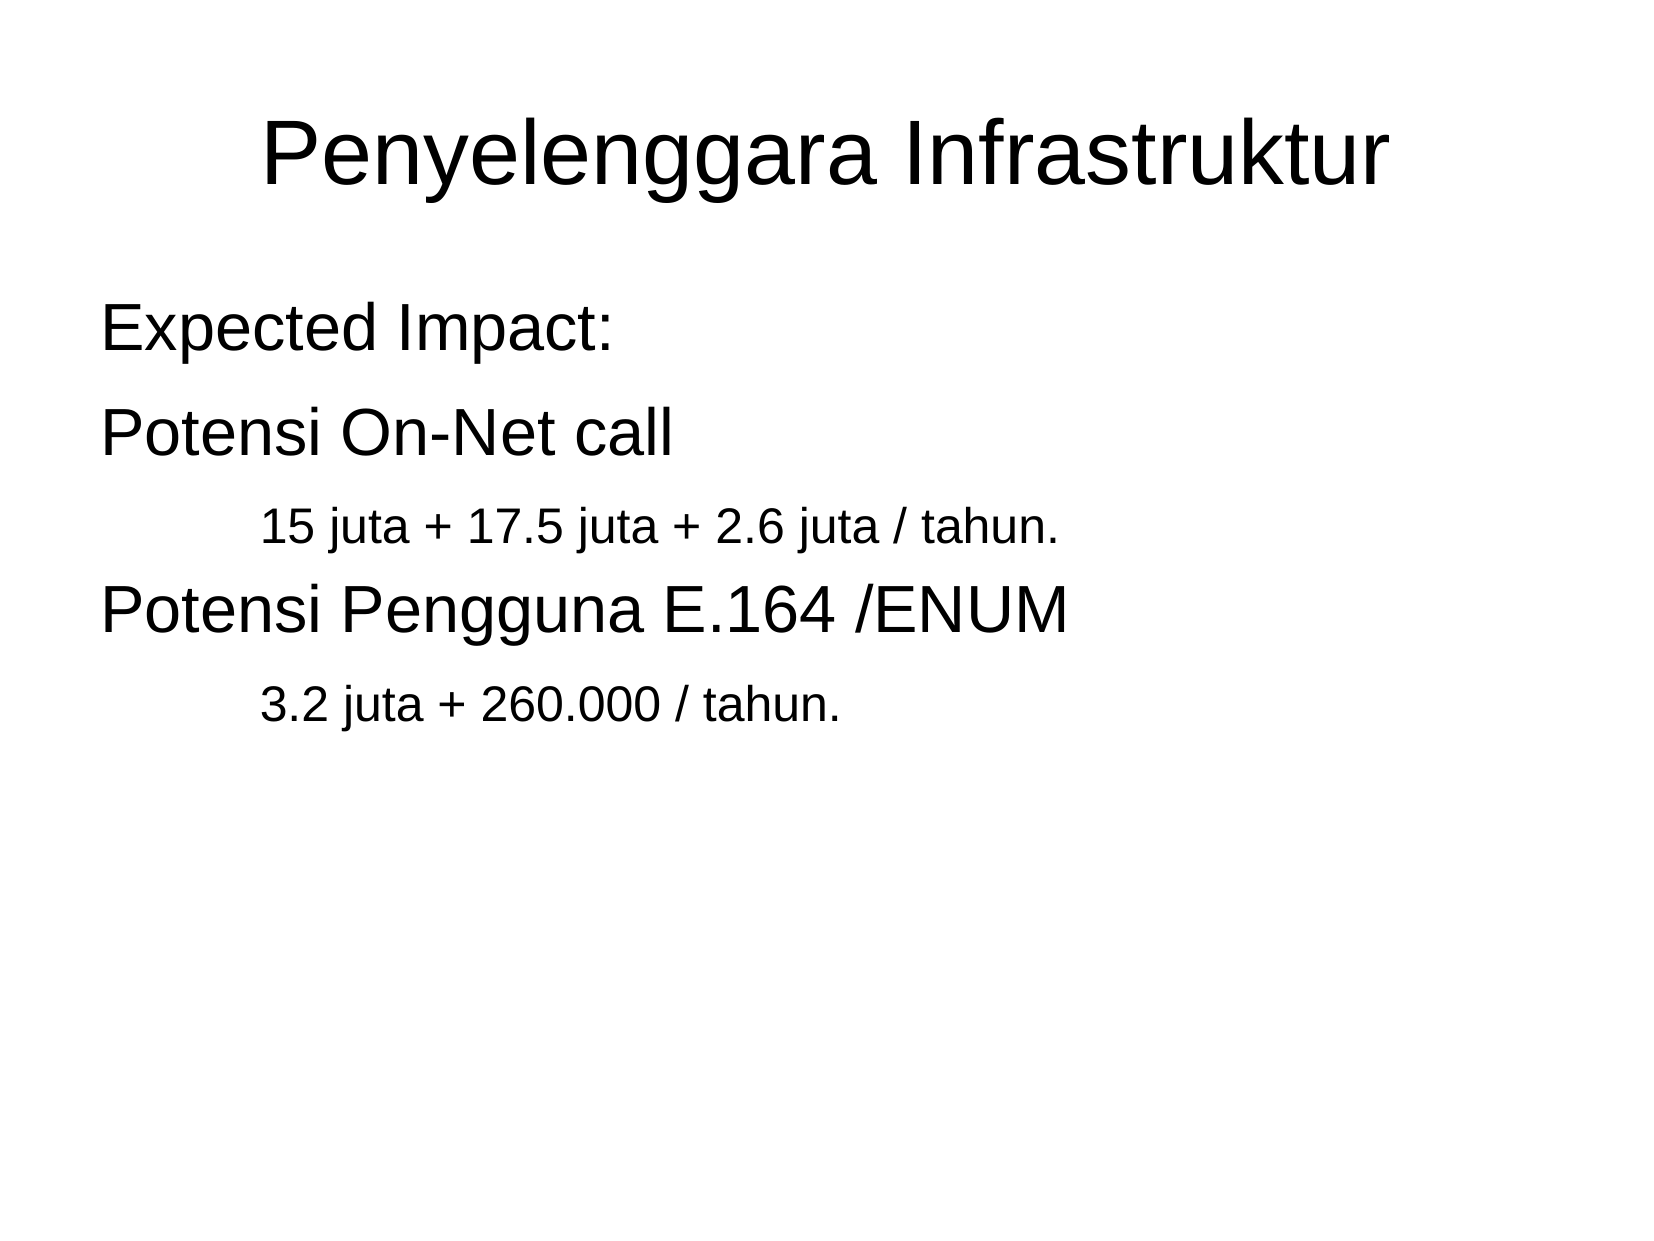

# Penyelenggara Infrastruktur
Expected Impact:
Potensi On-Net call
15 juta + 17.5 juta + 2.6 juta / tahun.
Potensi Pengguna E.164 /ENUM
3.2 juta + 260.000 / tahun.